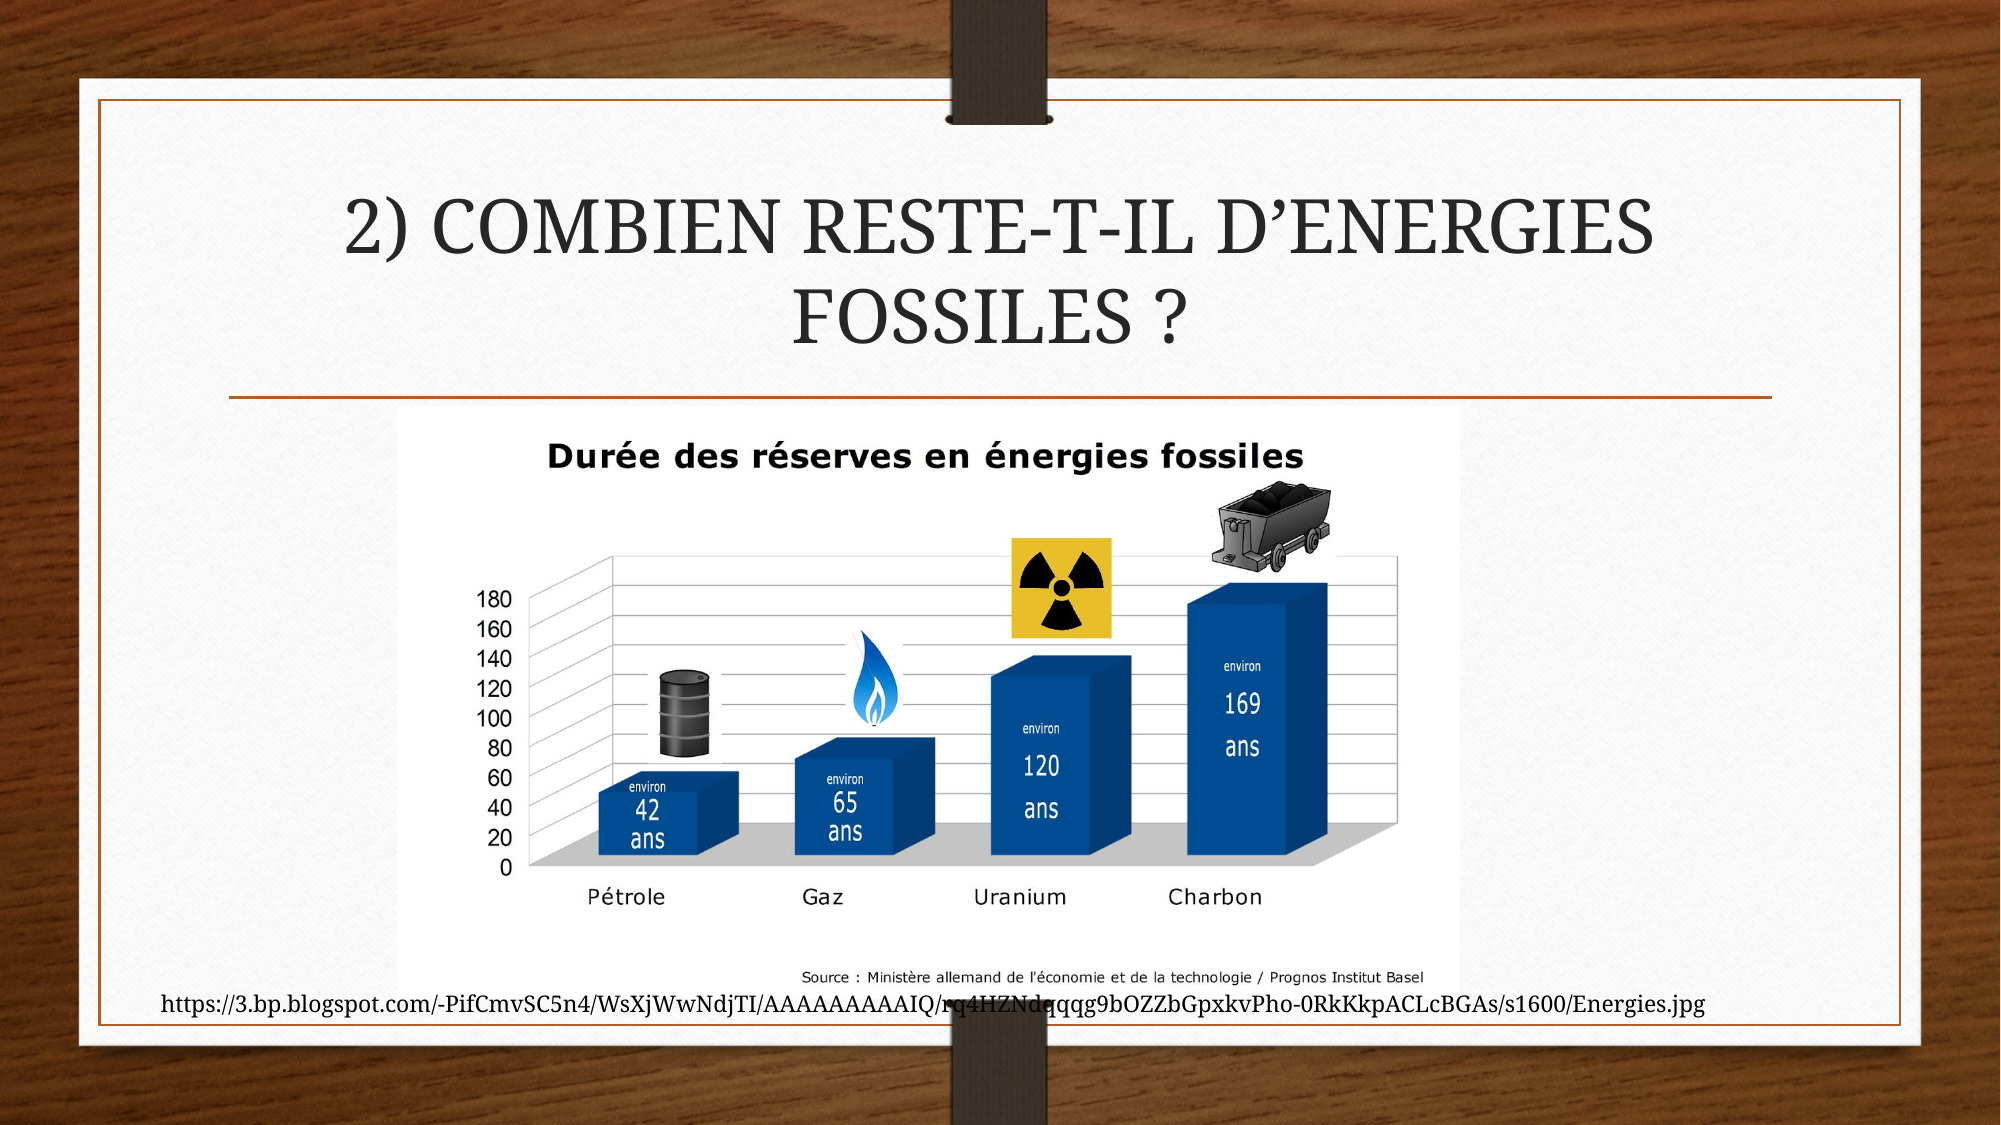

# 2) COMBIEN RESTE-T-IL D’ENERGIES FOSSILES ?
https://3.bp.blogspot.com/-PifCmvSC5n4/WsXjWwNdjTI/AAAAAAAAAIQ/rq4HZNdqqqg9bOZZbGpxkvPho-0RkKkpACLcBGAs/s1600/Energies.jpg